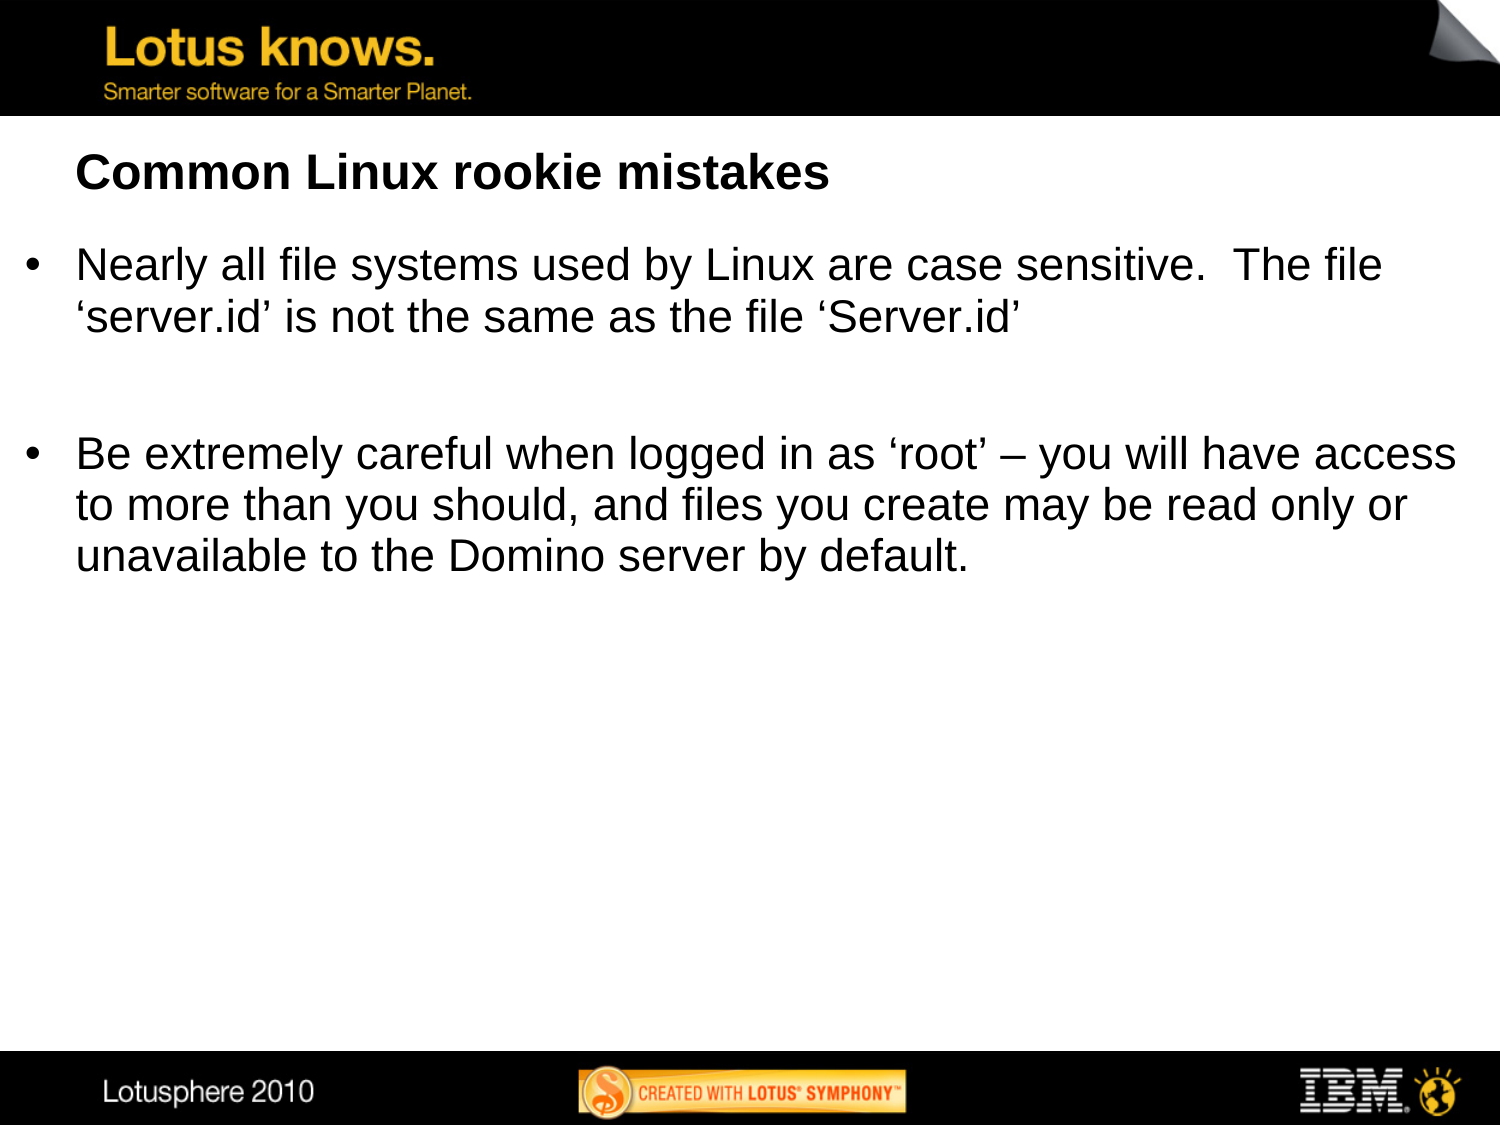

# Common Linux rookie mistakes
Nearly all file systems used by Linux are case sensitive. The file ‘server.id’ is not the same as the file ‘Server.id’
Be extremely careful when logged in as ‘root’ – you will have access to more than you should, and files you create may be read only or unavailable to the Domino server by default.